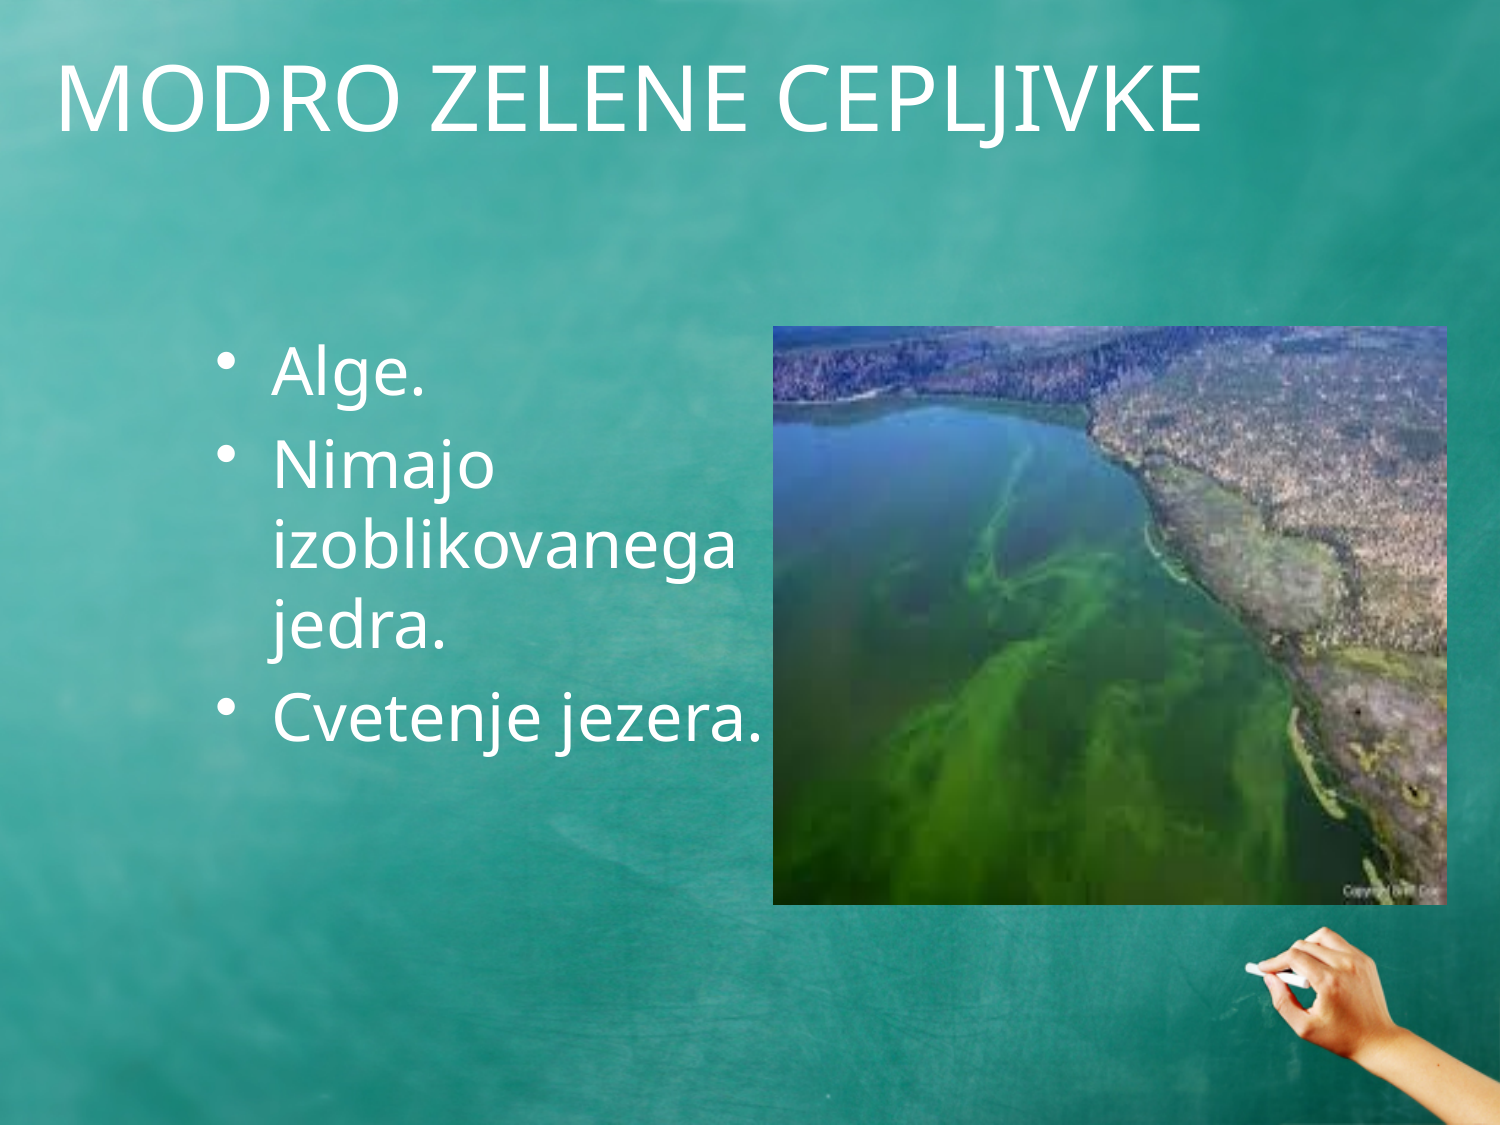

# MODRO ZELENE CEPLJIVKE
Alge.
Nimajo izoblikovanega jedra.
Cvetenje jezera.